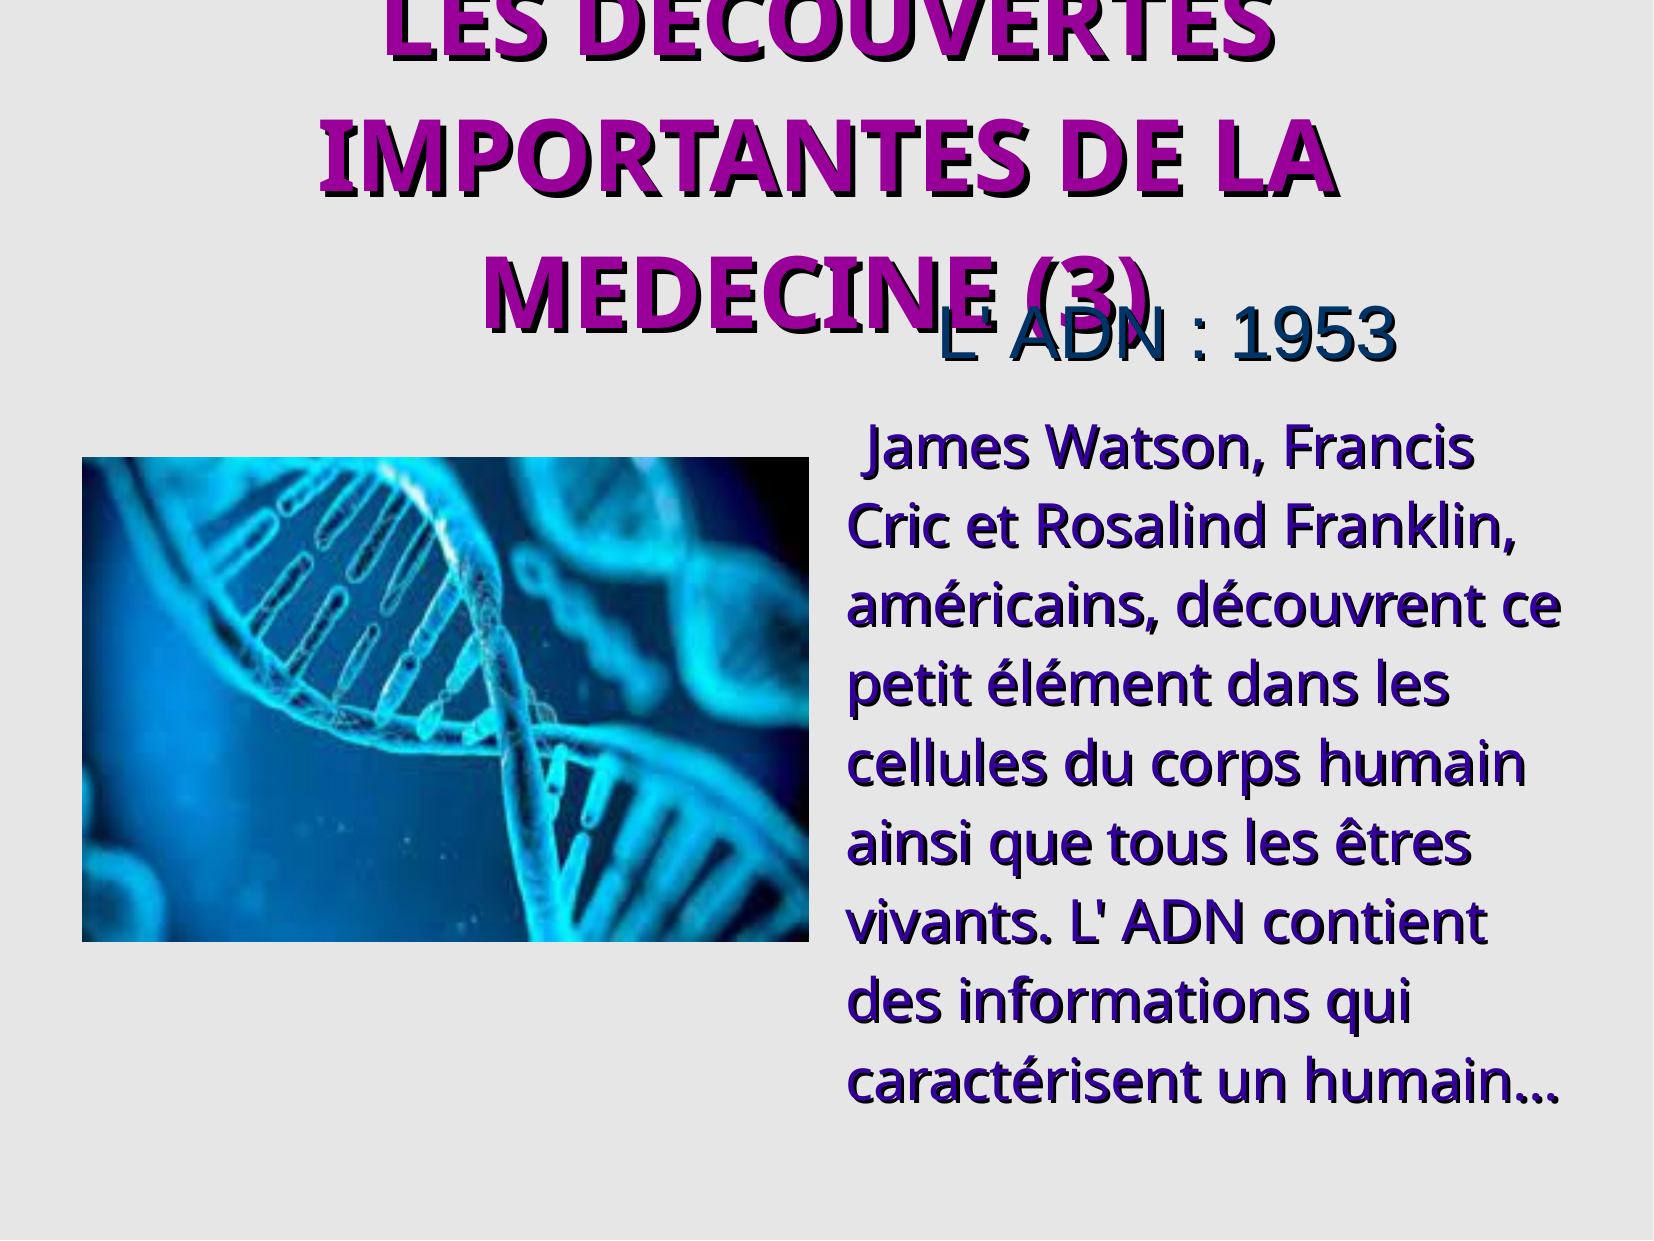

# LES DECOUVERTES IMPORTANTES DE LA MEDECINE (3)
 L' ADN : 1953
James Watson, Francis Cric et Rosalind Franklin, américains, découvrent ce petit élément dans les cellules du corps humain ainsi que tous les êtres vivants. L' ADN contient des informations qui caractérisent un humain...